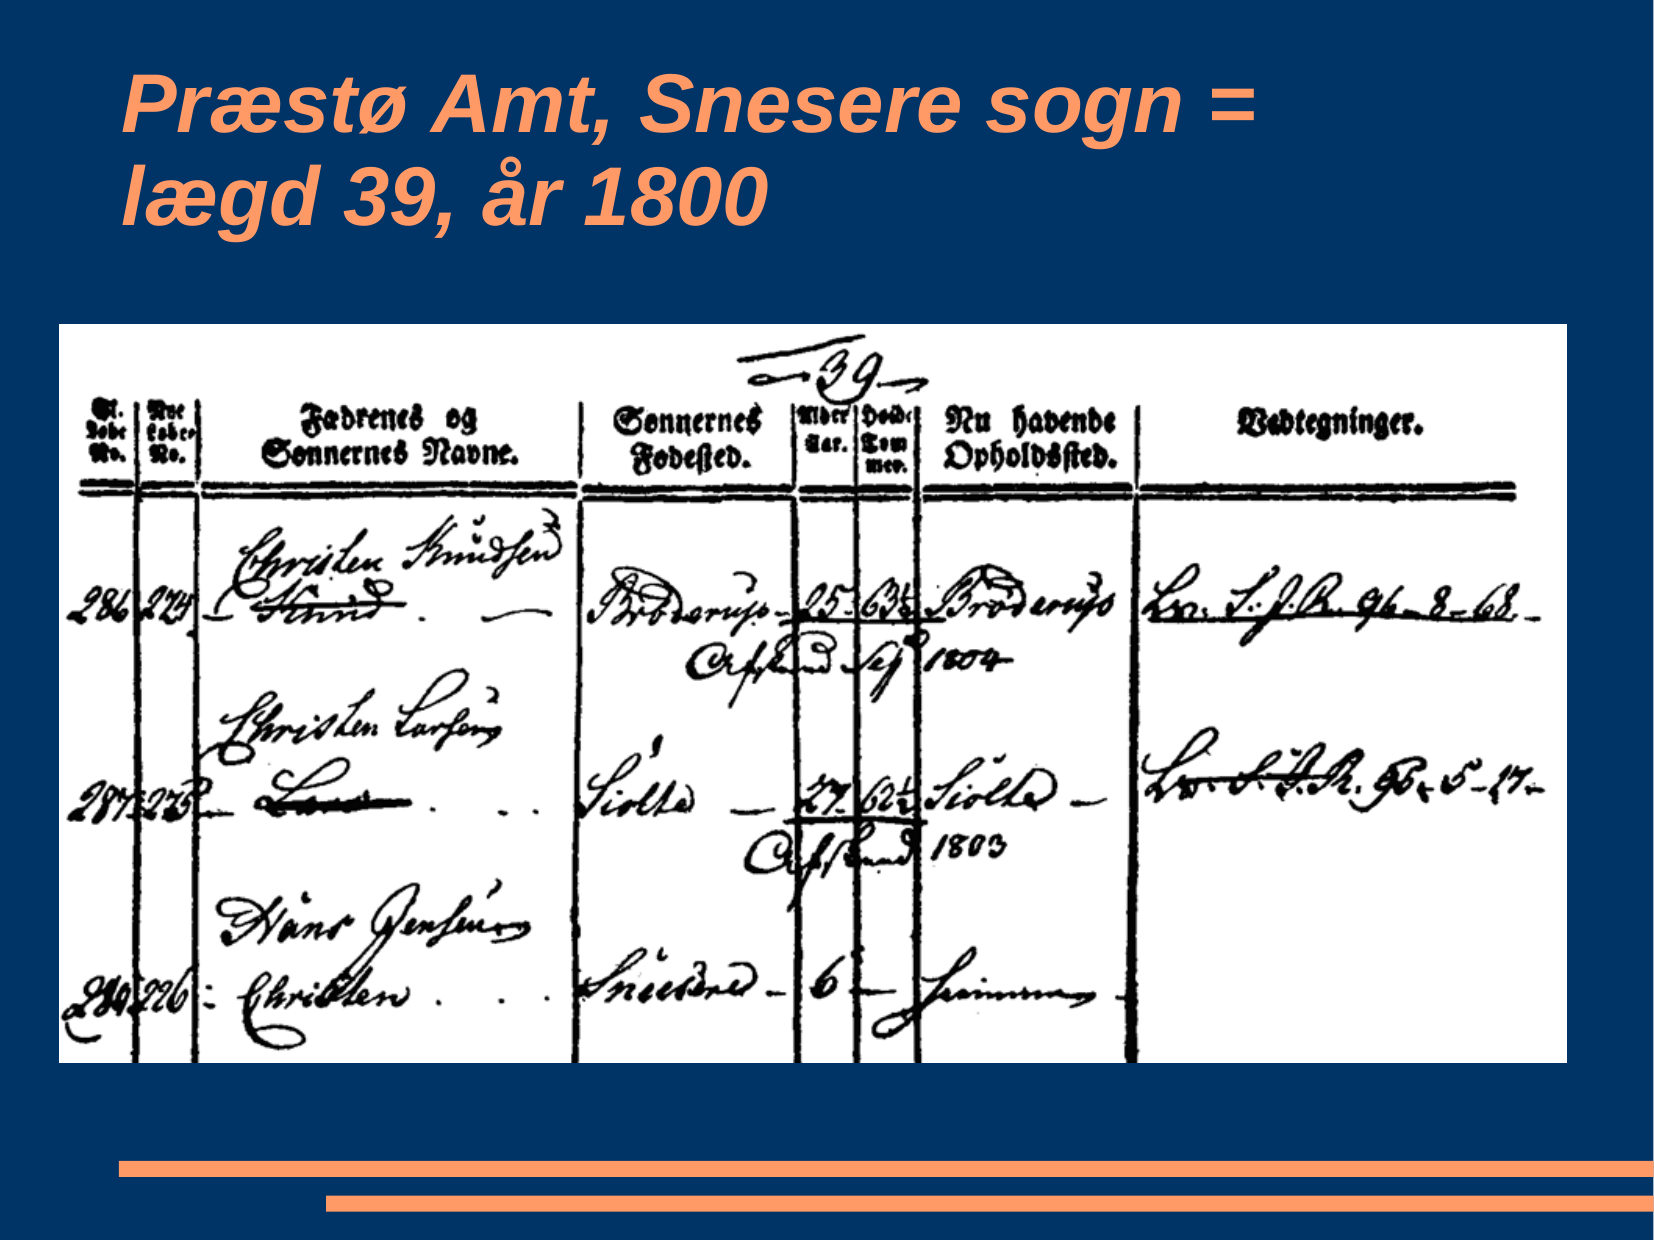

Præstø Amt, Snesere sogn =
lægd 39, år 1800
#